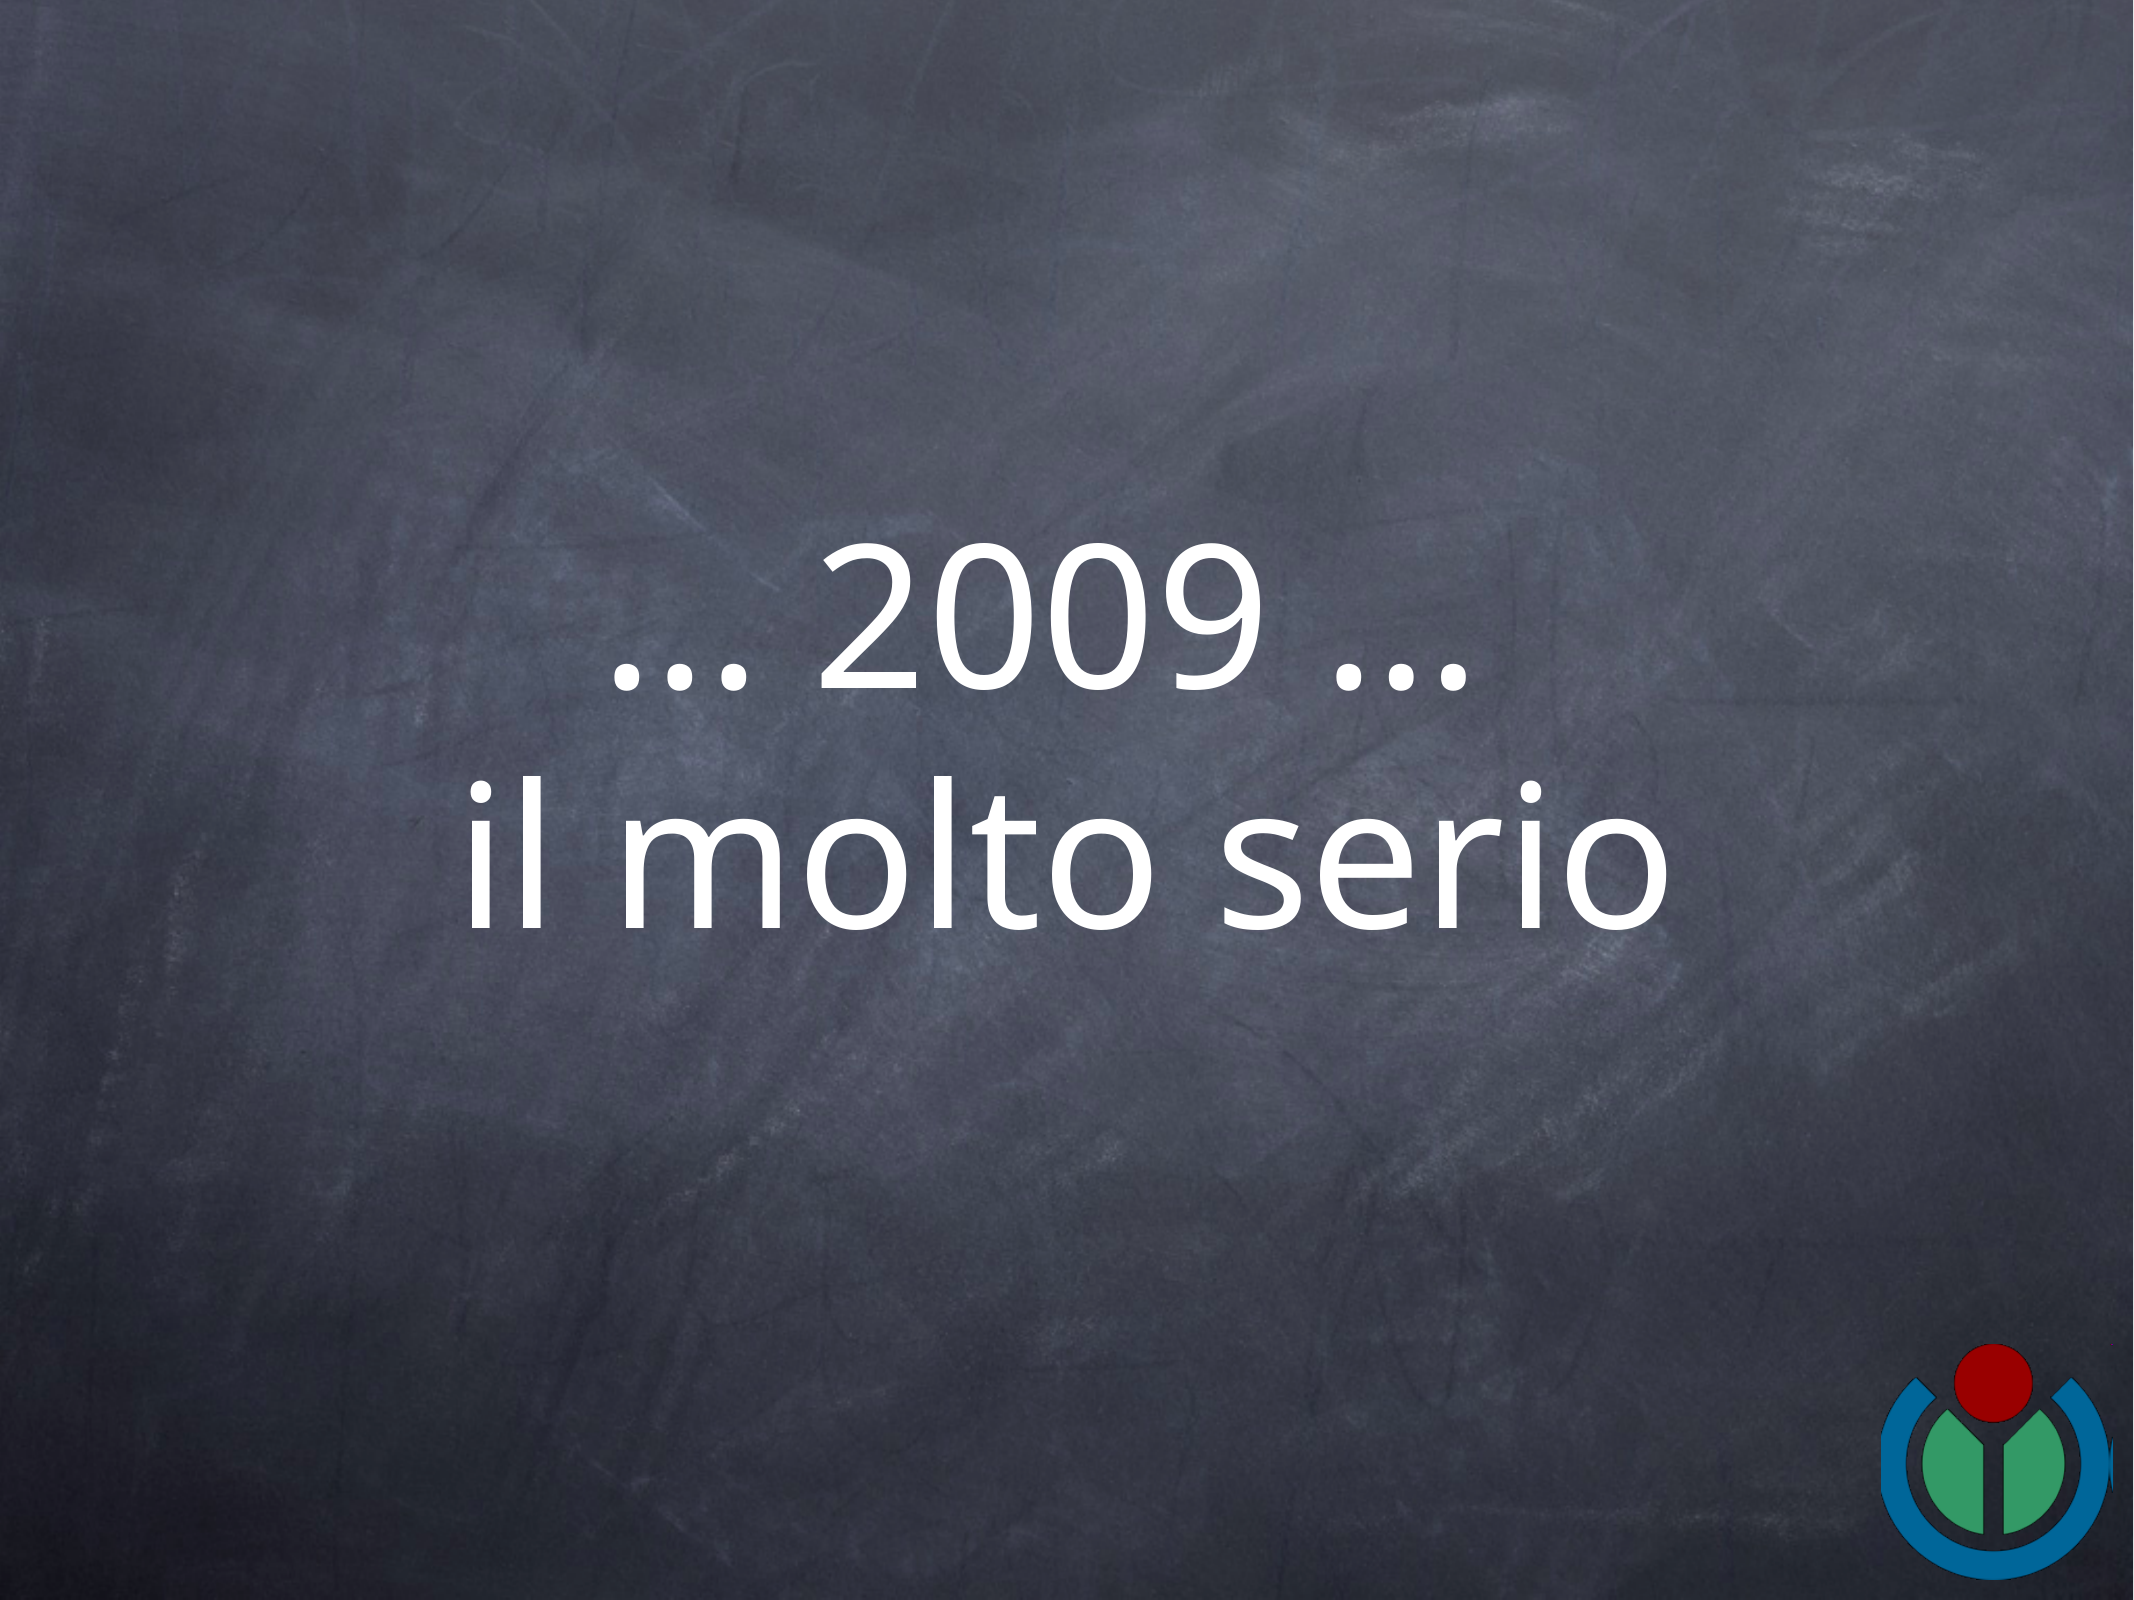

# ... 2009 … il molto serio